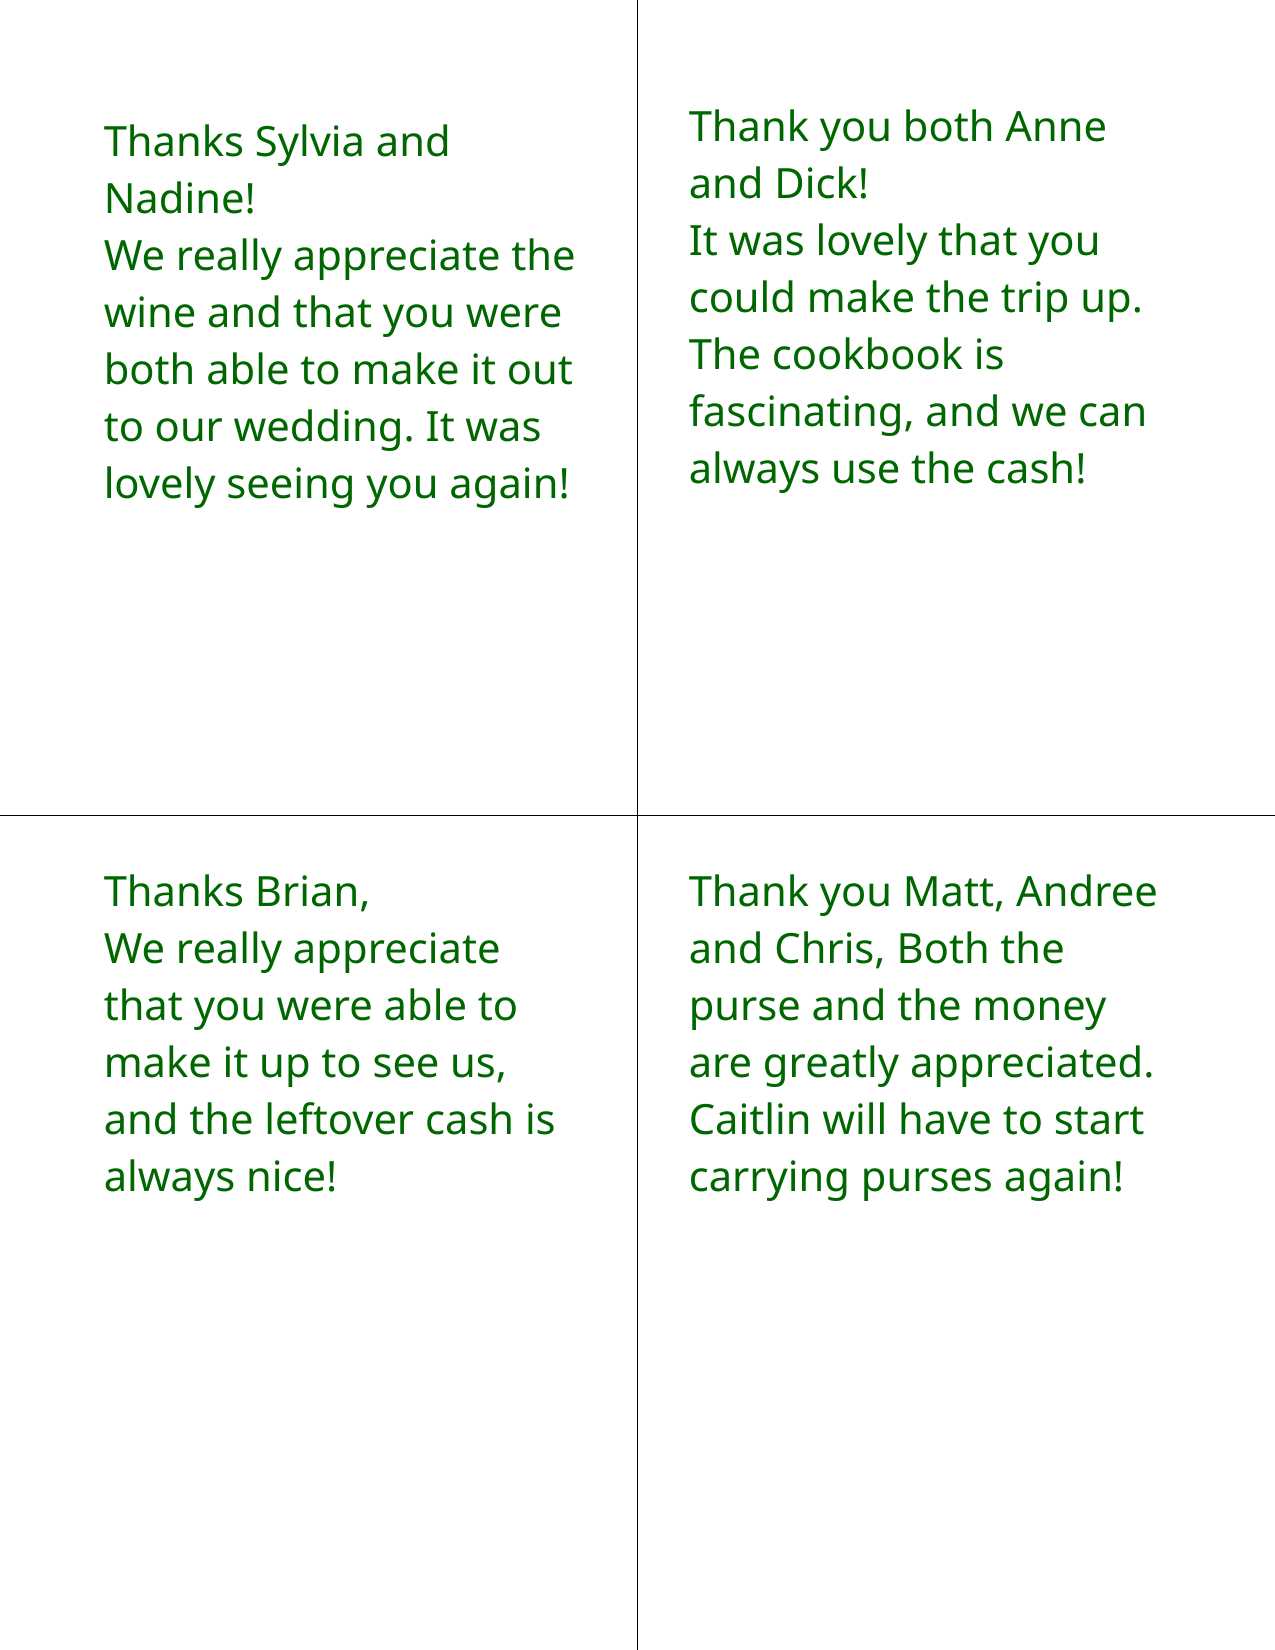

Thank you both Anne and Dick!
It was lovely that you could make the trip up. The cookbook is fascinating, and we can always use the cash!
Thanks Sylvia and Nadine!
We really appreciate the wine and that you were both able to make it out to our wedding. It was lovely seeing you again!
Thanks Brian,
We really appreciate that you were able to make it up to see us, and the leftover cash is always nice!
Thank you Matt, Andree and Chris, Both the purse and the money are greatly appreciated. Caitlin will have to start carrying purses again!